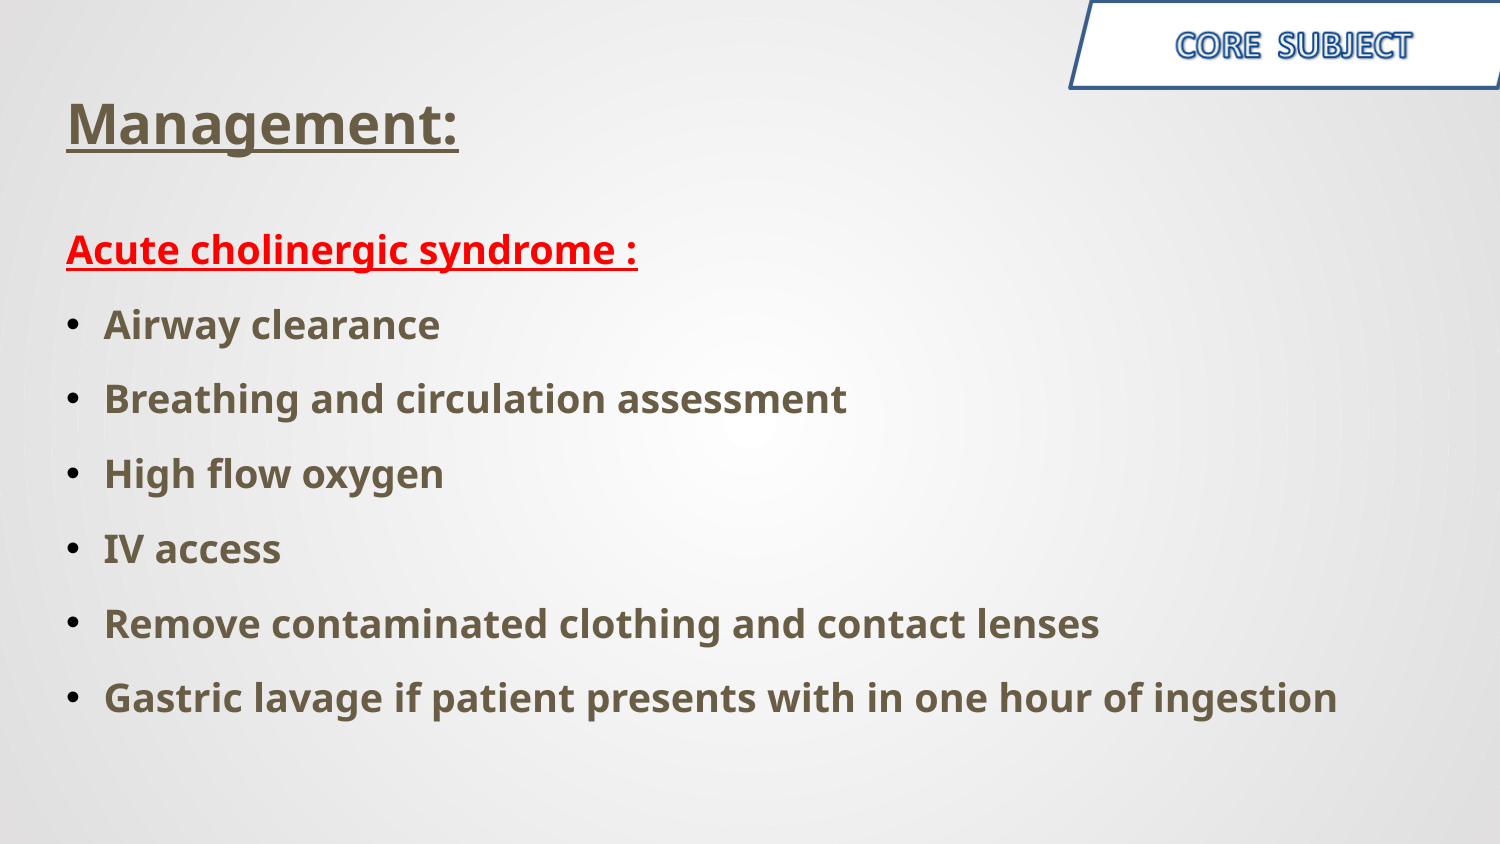

# Management:
Acute cholinergic syndrome :
Airway clearance
Breathing and circulation assessment
High flow oxygen
IV access
Remove contaminated clothing and contact lenses
Gastric lavage if patient presents with in one hour of ingestion